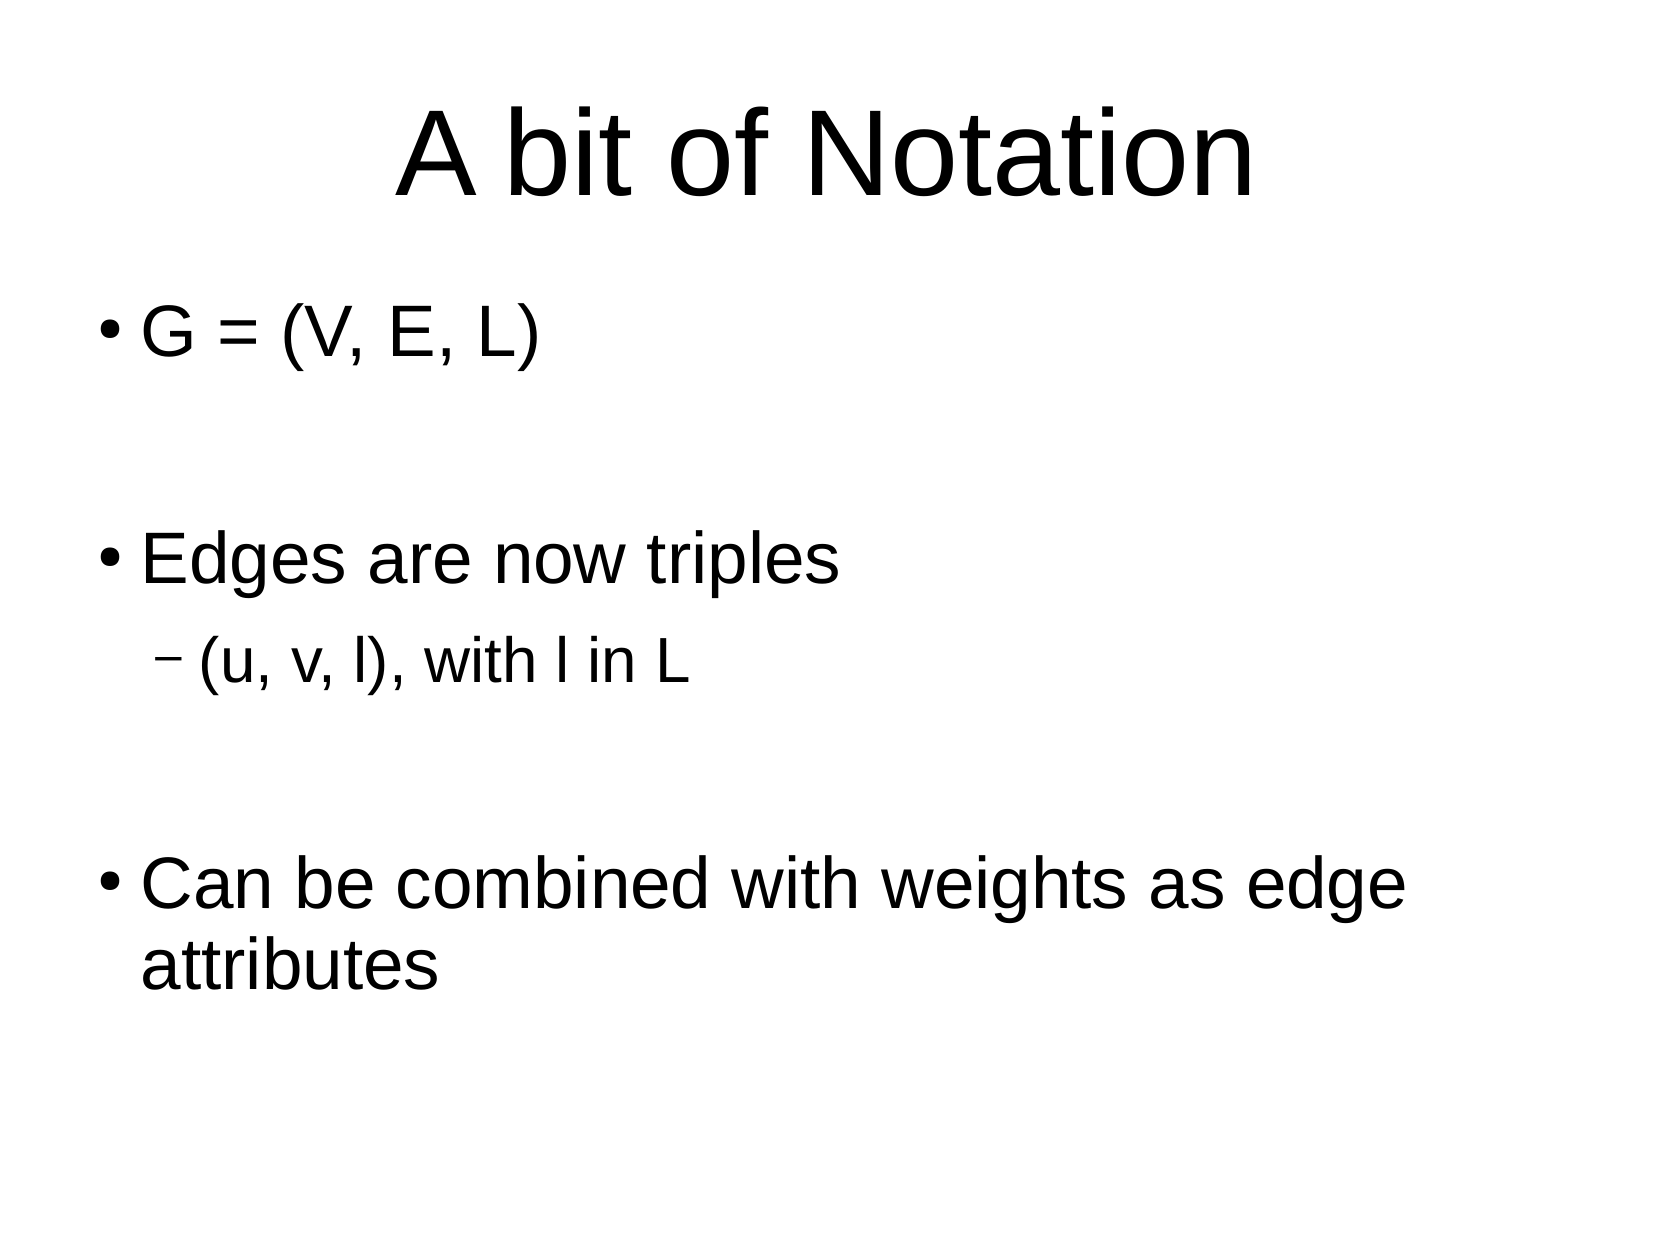

# A bit of Notation
G = (V, E, L)
Edges are now triples
(u, v, l), with l in L
Can be combined with weights as edge attributes